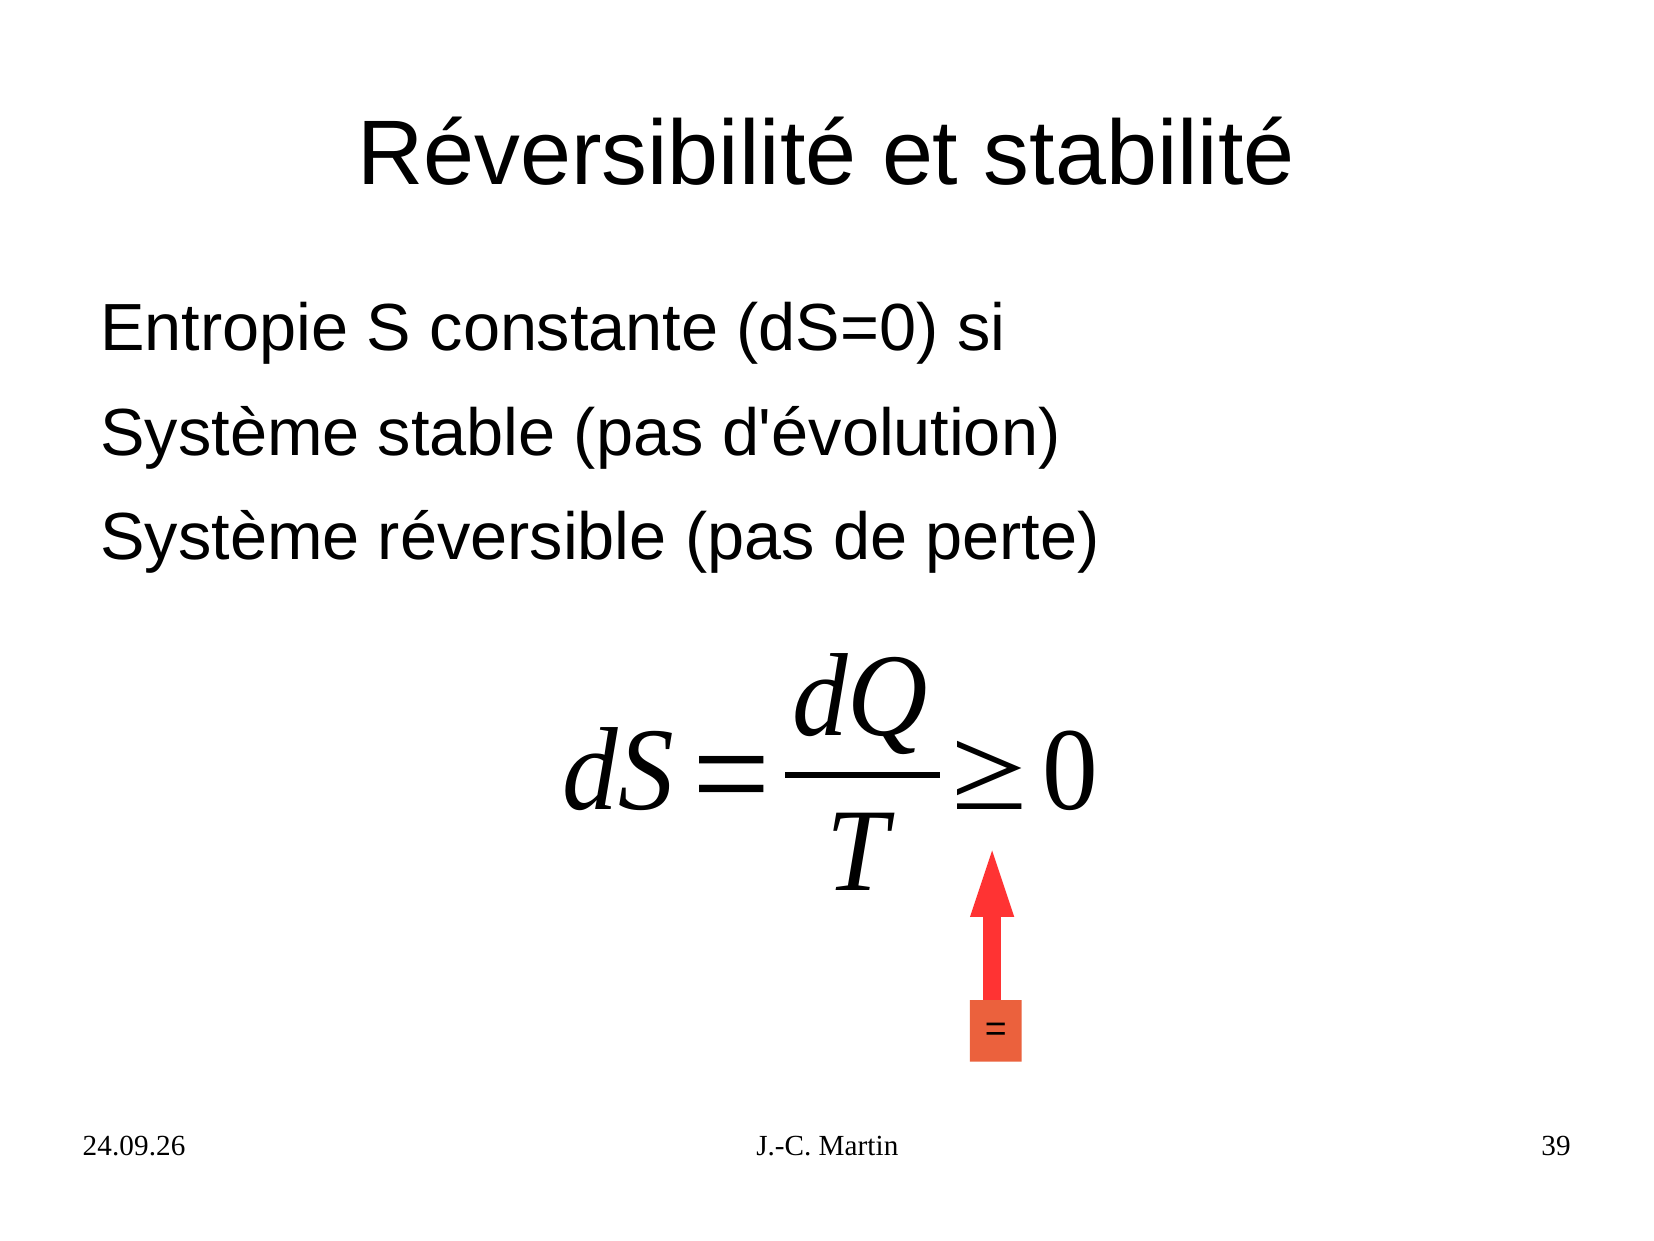

# Réversibilité et stabilité
Entropie S constante (dS=0) si
Système stable (pas d'évolution)
Système réversible (pas de perte)
=
J.-C. Martin
39